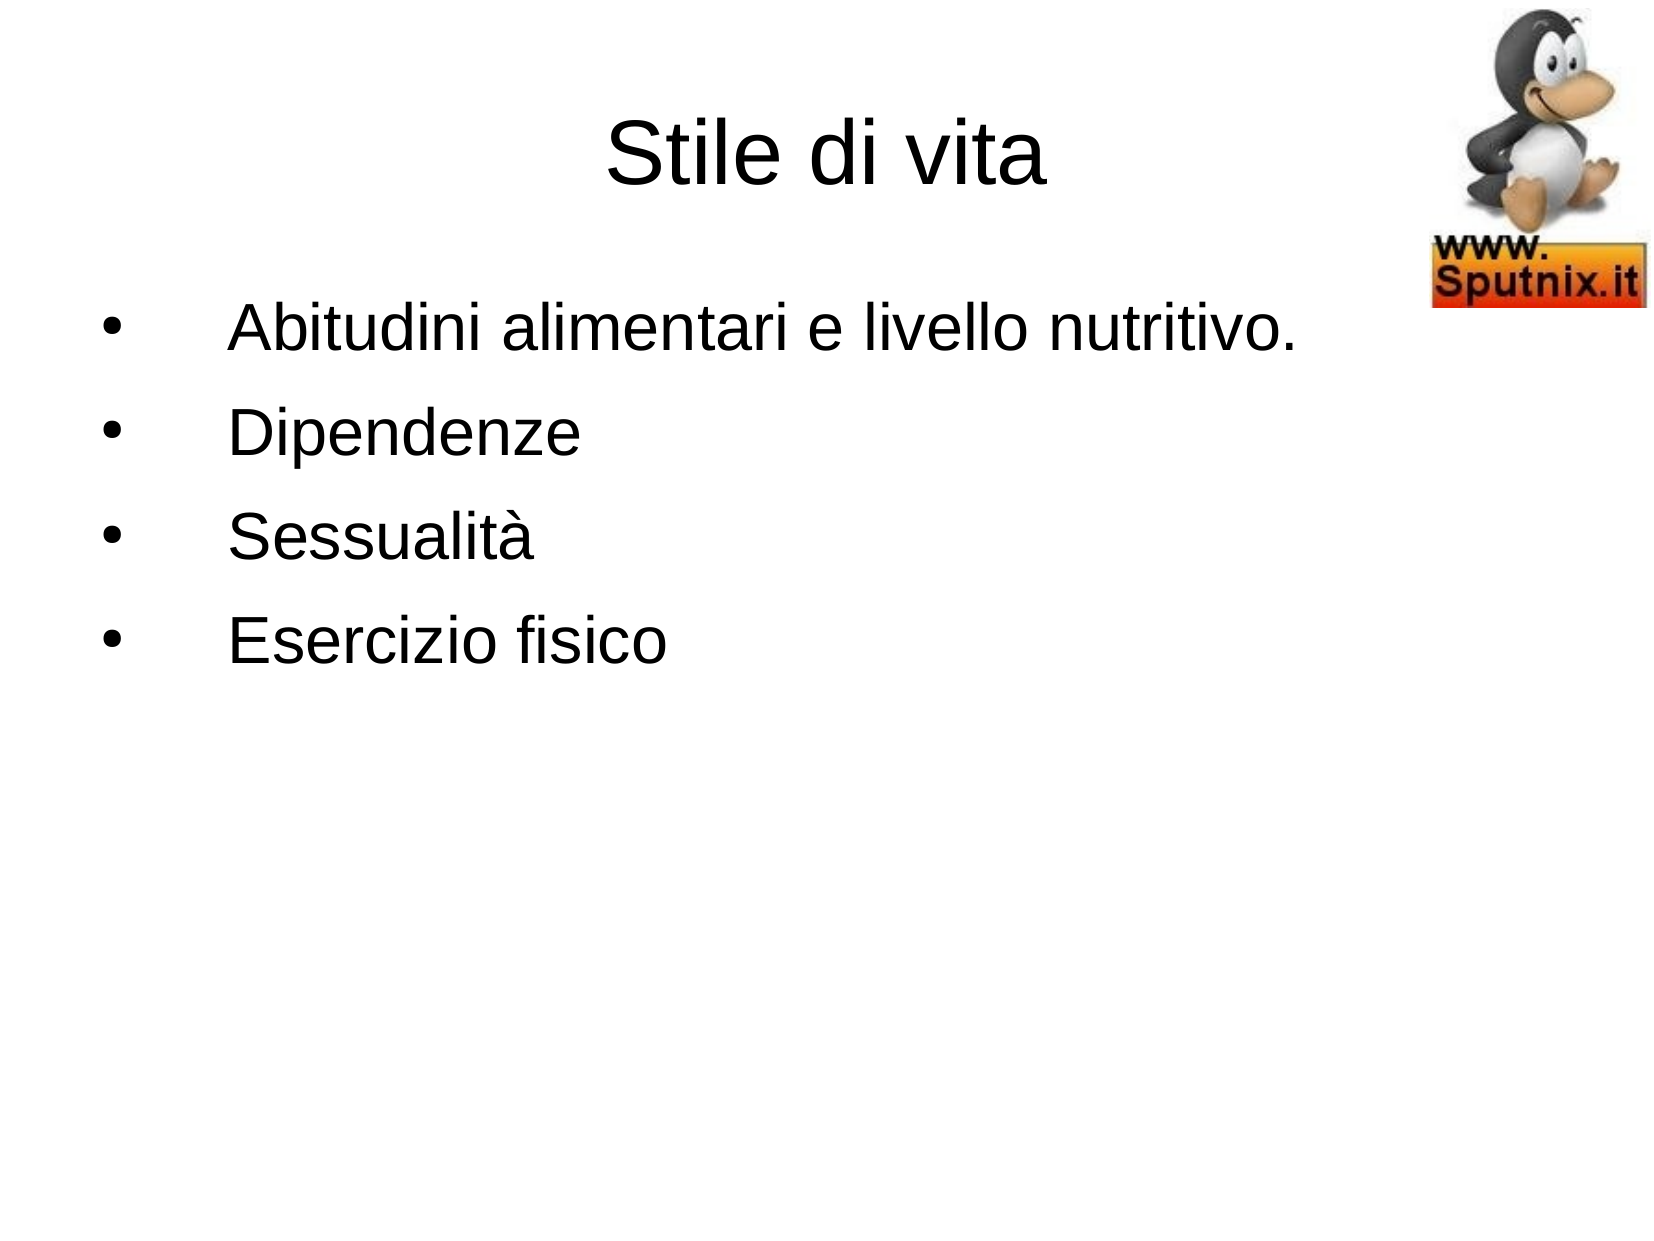

# Stile di vita
 Abitudini alimentari e livello nutritivo.
 Dipendenze
 Sessualità
 Esercizio fisico